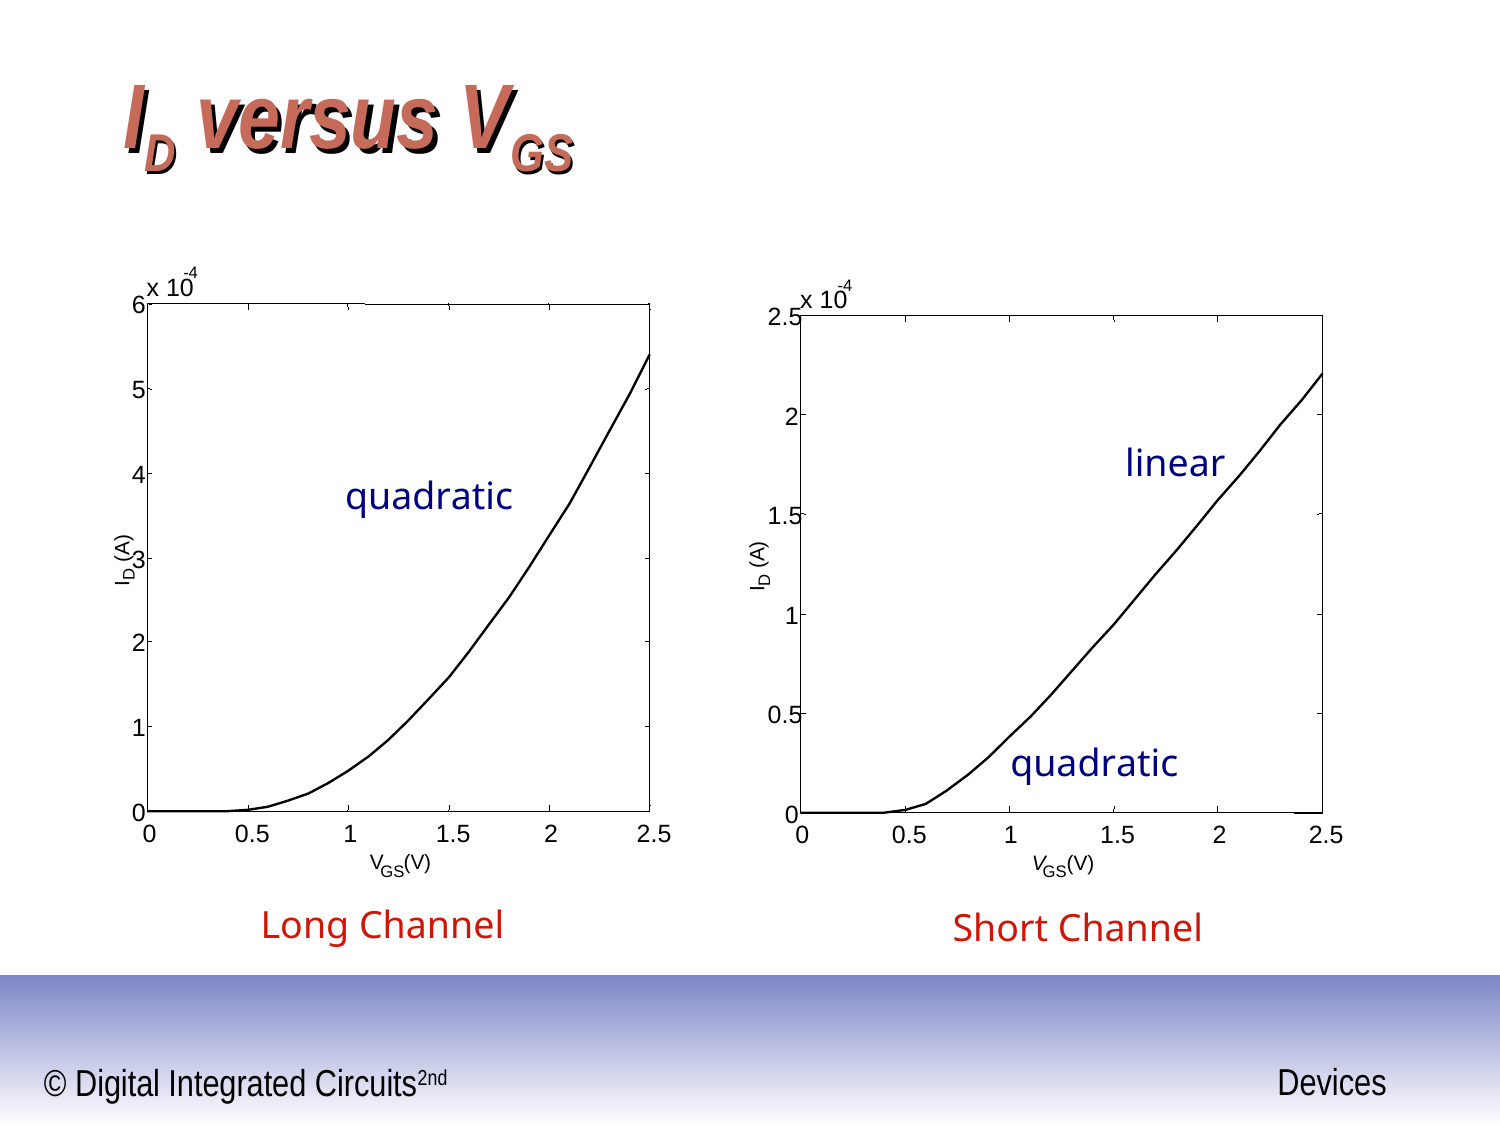

# ID versus VGS
-4
x 10
6
5
4
 (A)
3
D
I
2
1
0
0
0.5
1
1.5
2
2.5
V
 (V)
GS
-4
x 10
2.5
2
1.5
 (A)
D
I
1
0.5
0
0
0.5
1
1.5
2
2.5
V
 (V)
GS
linear
quadratic
quadratic
Long Channel
Short Channel